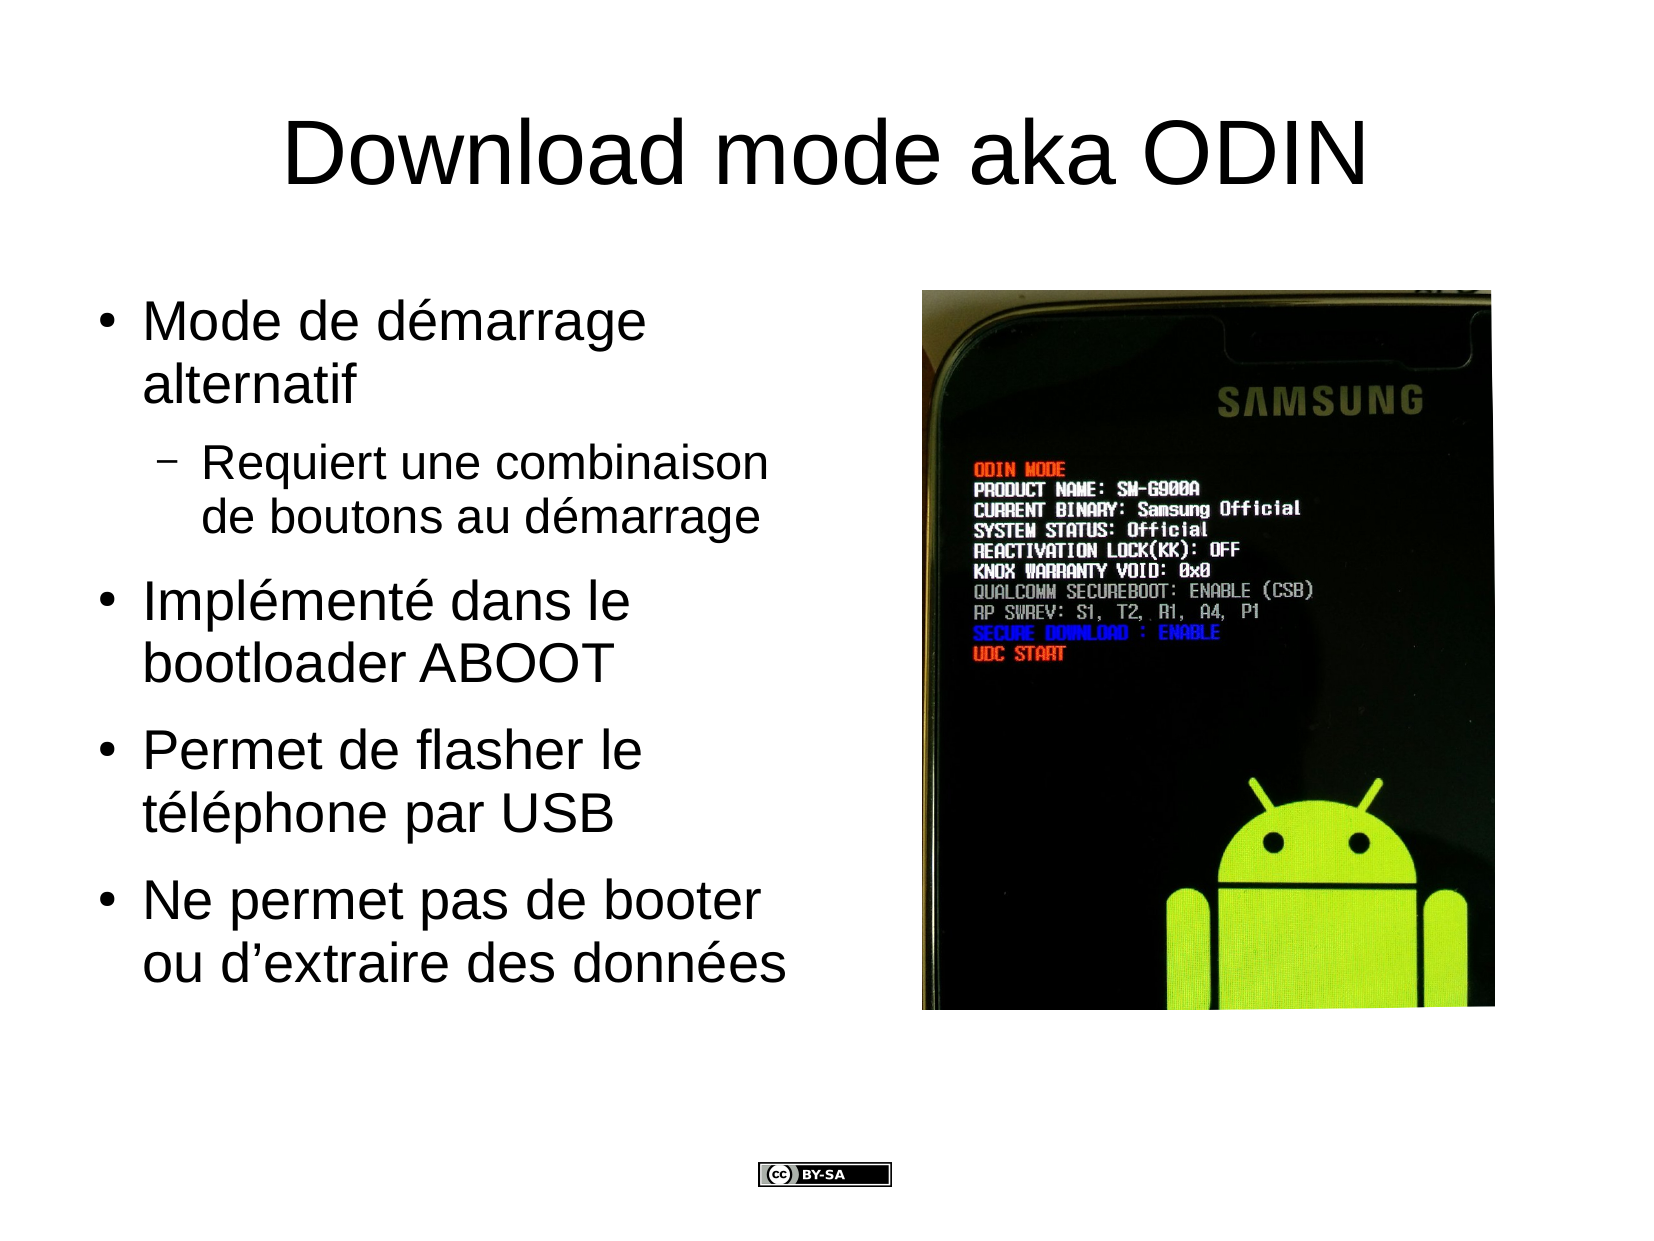

# Download mode aka ODIN
Mode de démarrage alternatif
Requiert une combinaison de boutons au démarrage
Implémenté dans le bootloader ABOOT
Permet de flasher le téléphone par USB
Ne permet pas de booter ou d’extraire des données